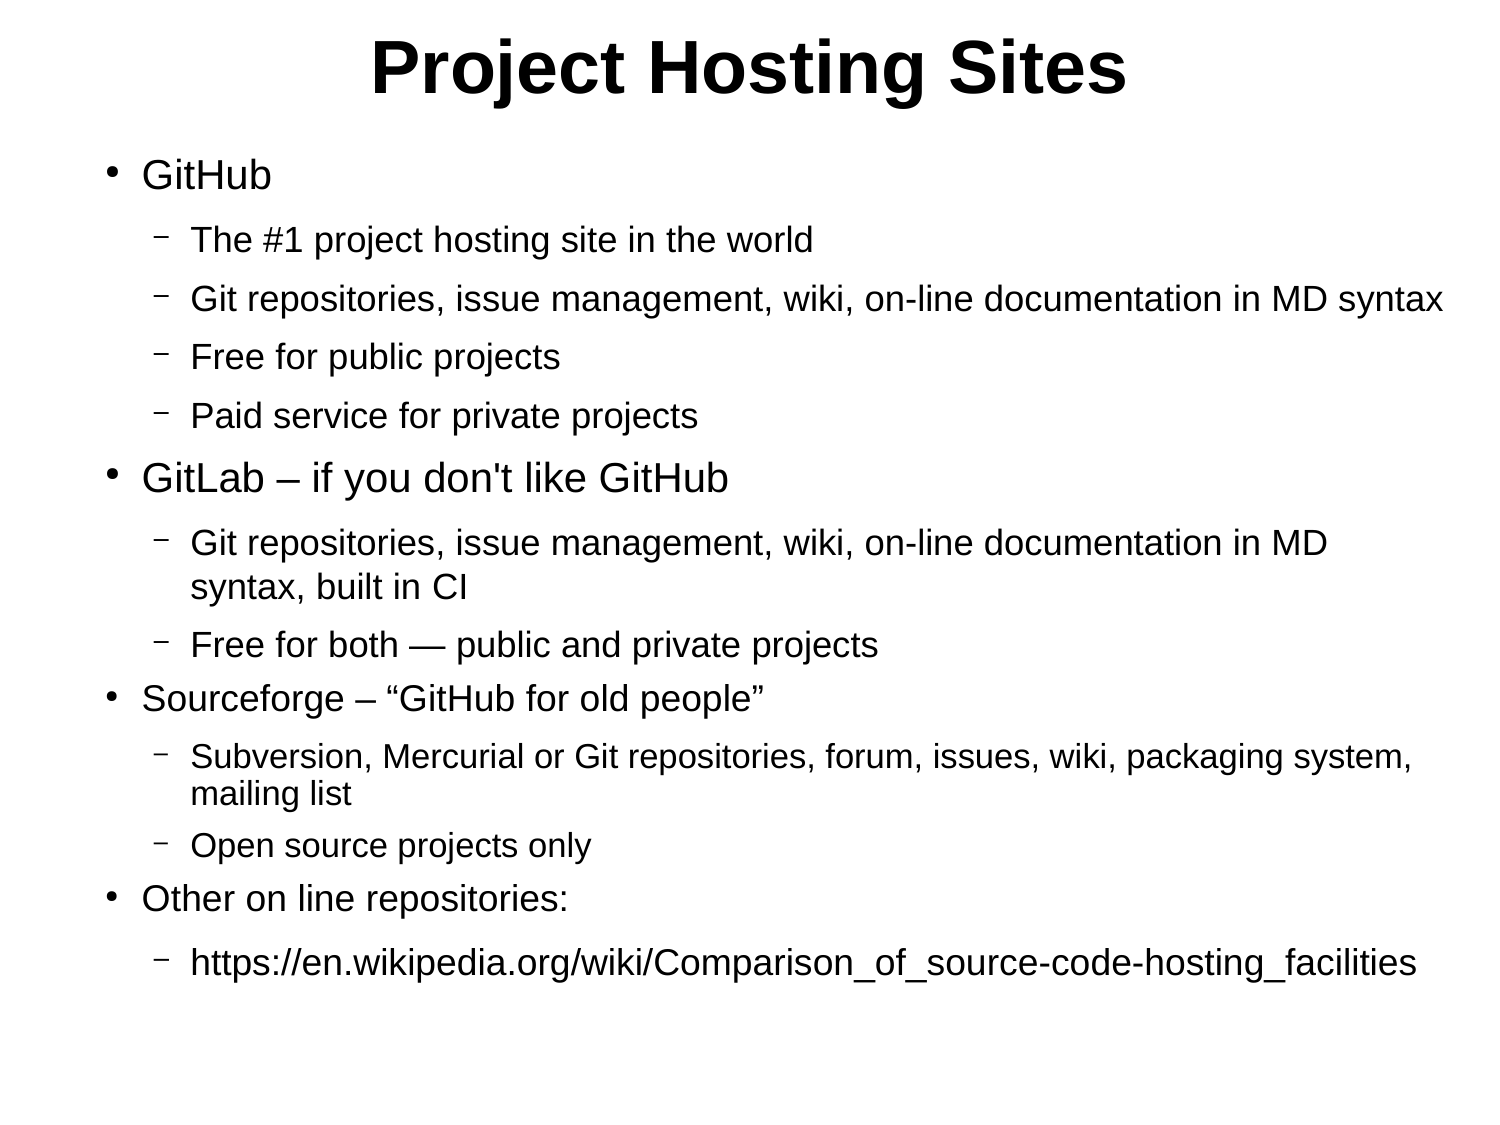

Project Hosting Sites
# GitHub
The #1 project hosting site in the world
Git repositories, issue management, wiki, on-line documentation in MD syntax
Free for public projects
Paid service for private projects
GitLab – if you don't like GitHub
Git repositories, issue management, wiki, on-line documentation in MD syntax, built in CI
Free for both — public and private projects
Sourceforge – “GitHub for old people”
Subversion, Mercurial or Git repositories, forum, issues, wiki, packaging system, mailing list
Open source projects only
Other on line repositories:
https://en.wikipedia.org/wiki/Comparison_of_source-code-hosting_facilities